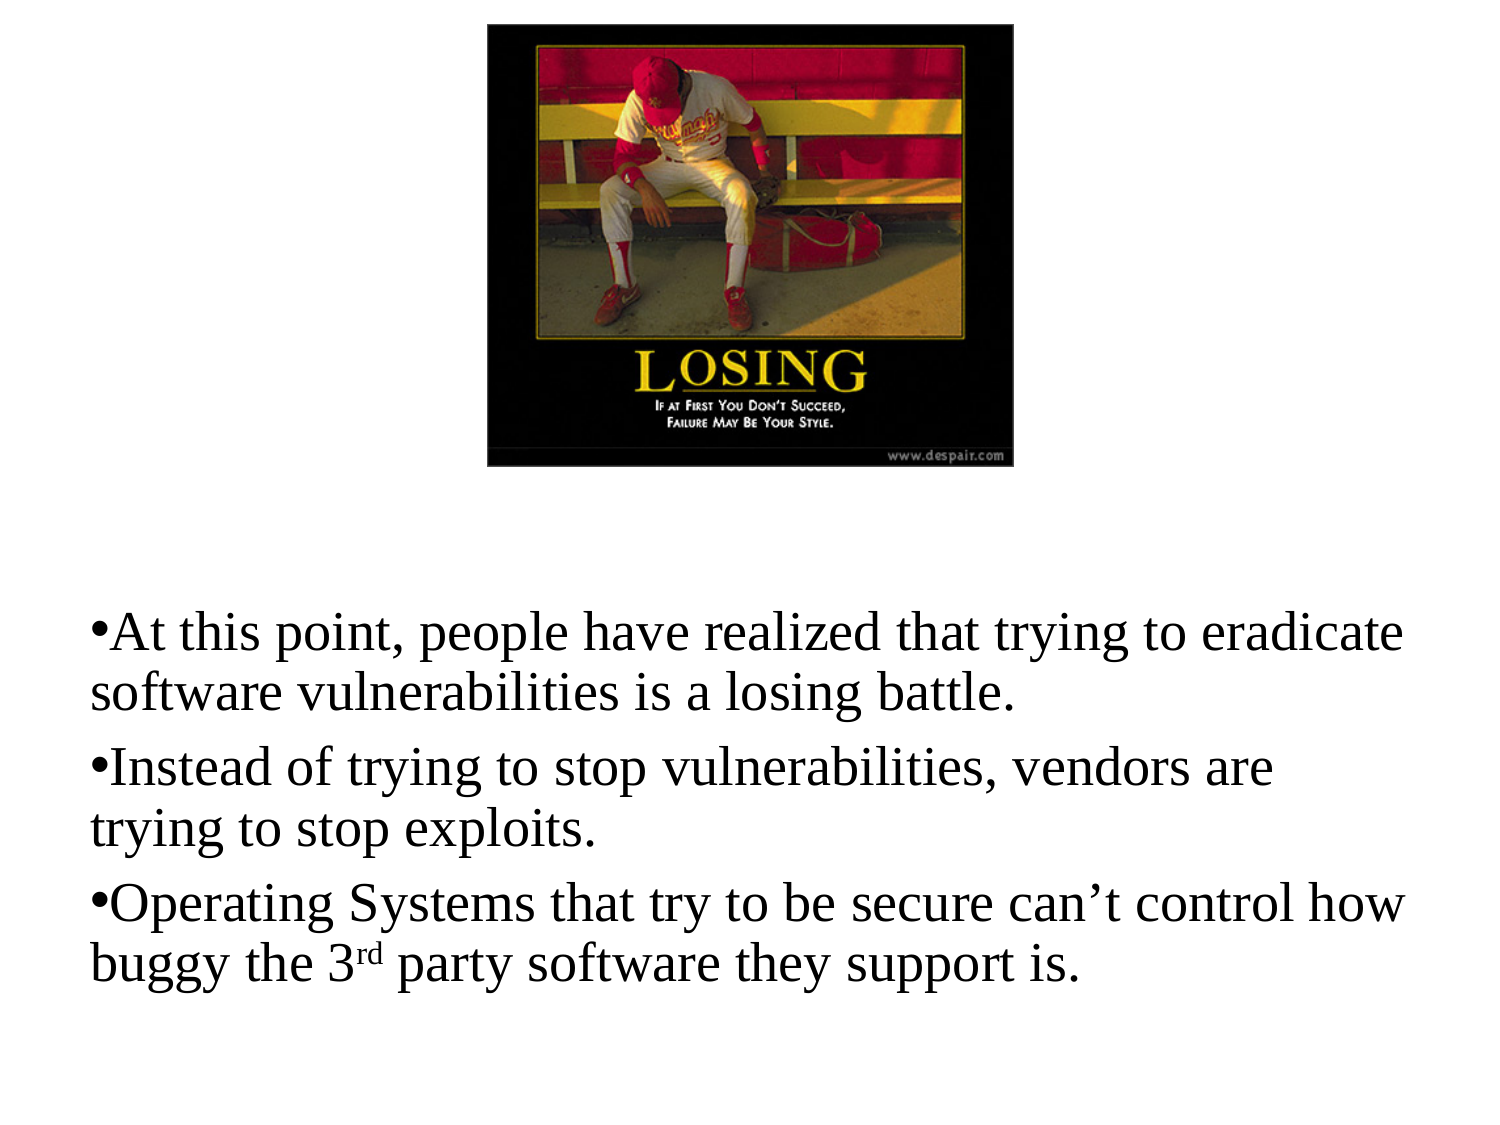

# At this point, people have realized that trying to eradicate software vulnerabilities is a losing battle.
Instead of trying to stop vulnerabilities, vendors are trying to stop exploits.
Operating Systems that try to be secure can’t control how buggy the 3rd party software they support is.